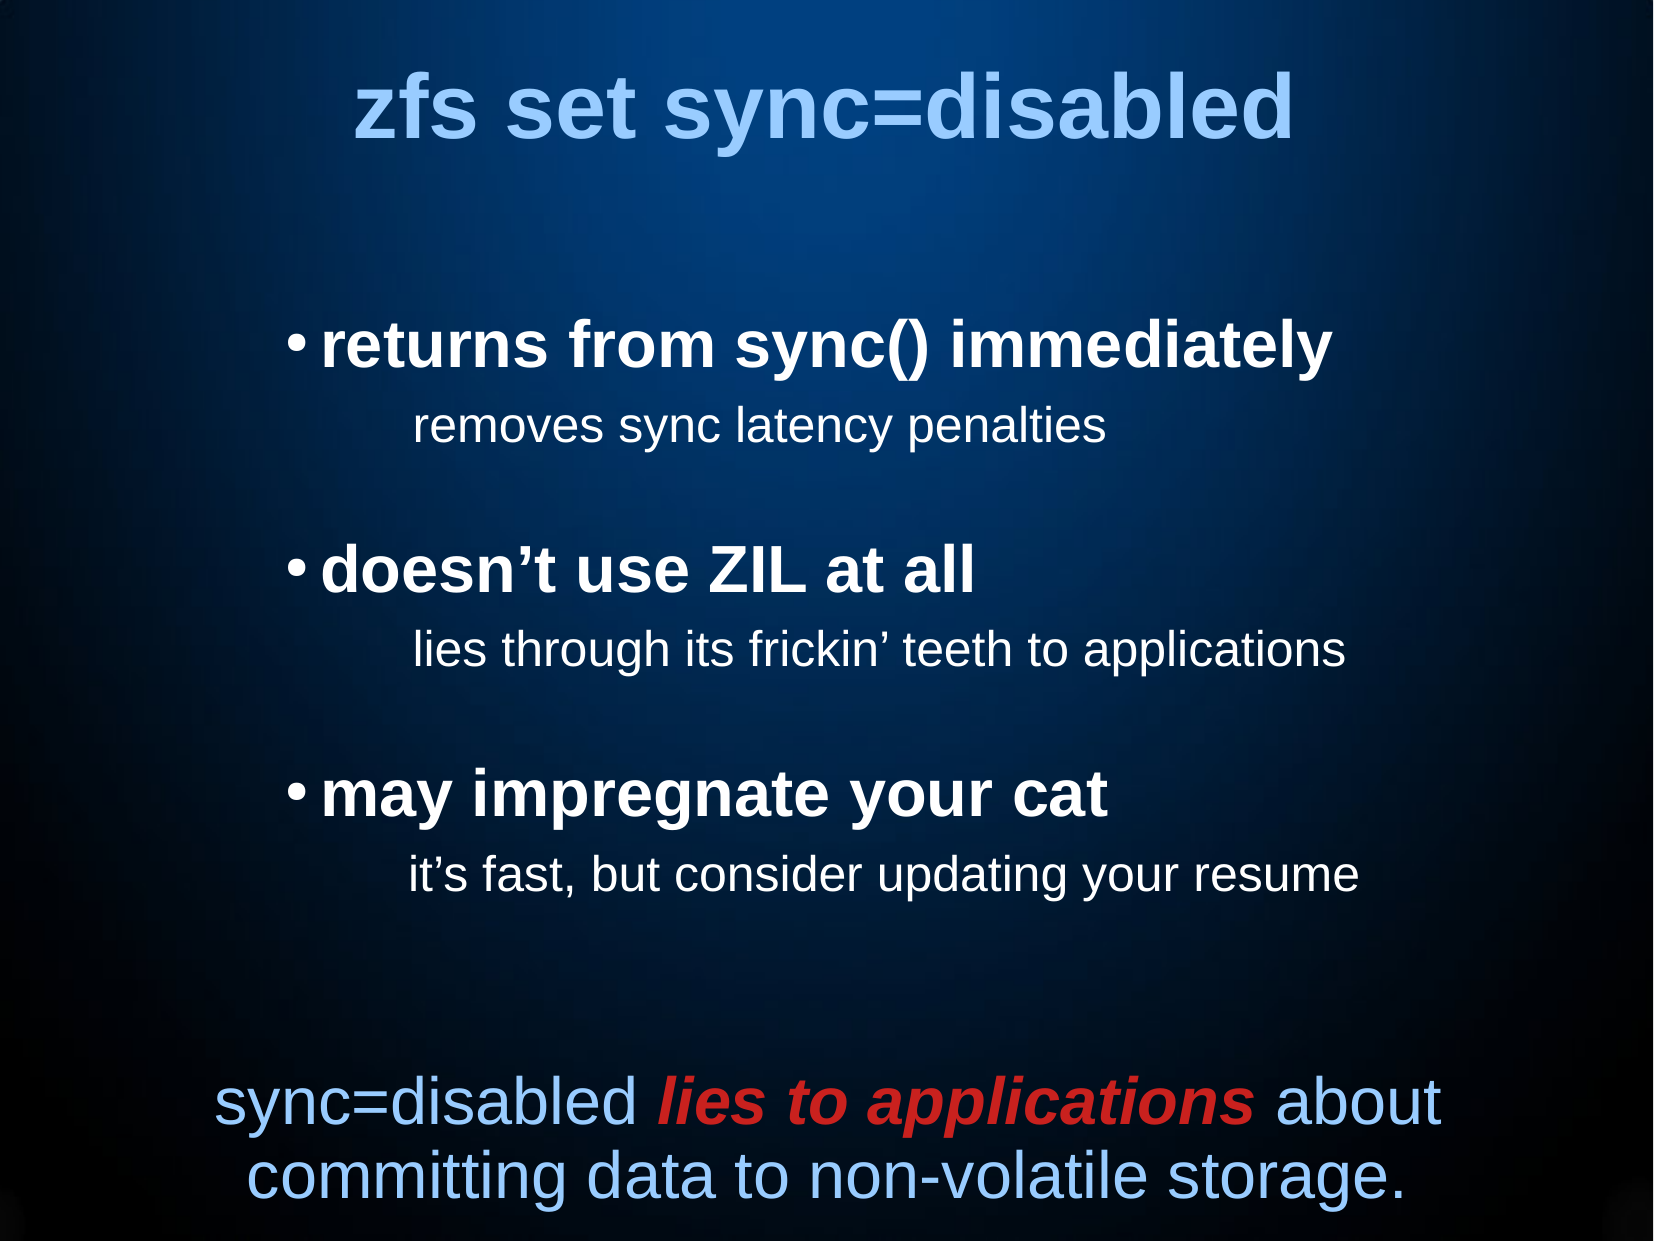

# zfs set sync=disabled
returns from sync() immediately
 removes sync latency penalties
doesn’t use ZIL at all
 lies through its frickin’ teeth to applications
may impregnate your cat
 it’s fast, but consider updating your resume
sync=disabled lies to applications about
committing data to non-volatile storage.